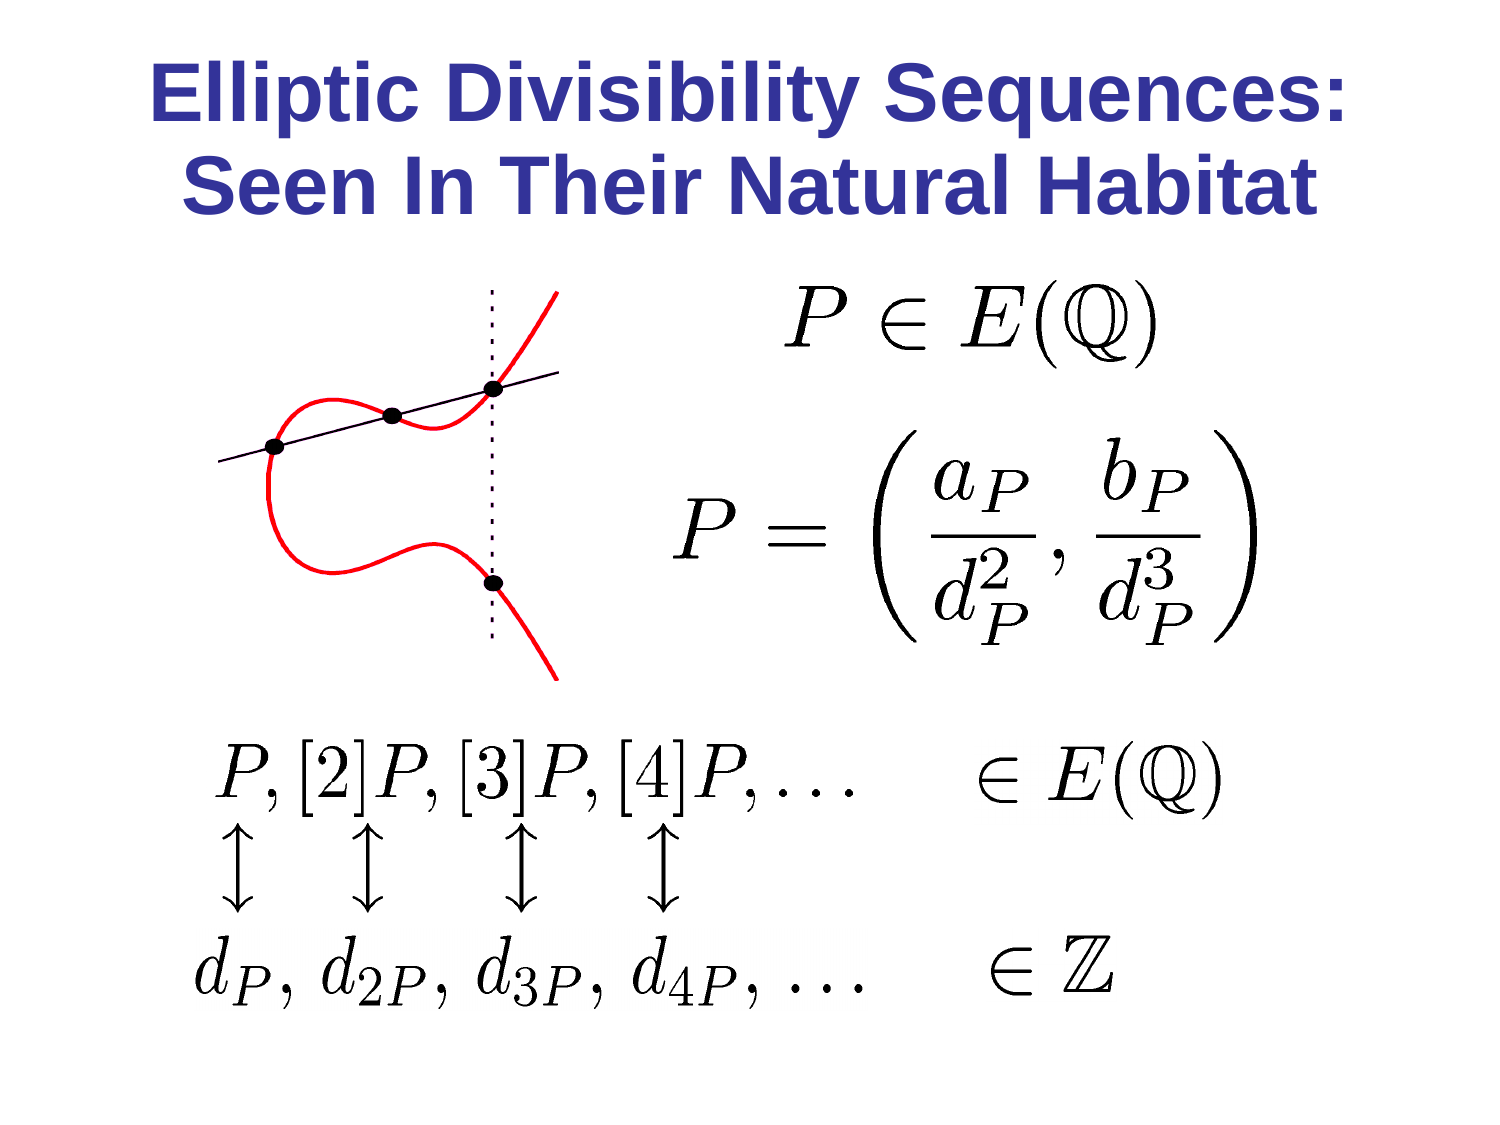

# Elliptic Divisibility Sequences: Seen In Their Natural Habitat